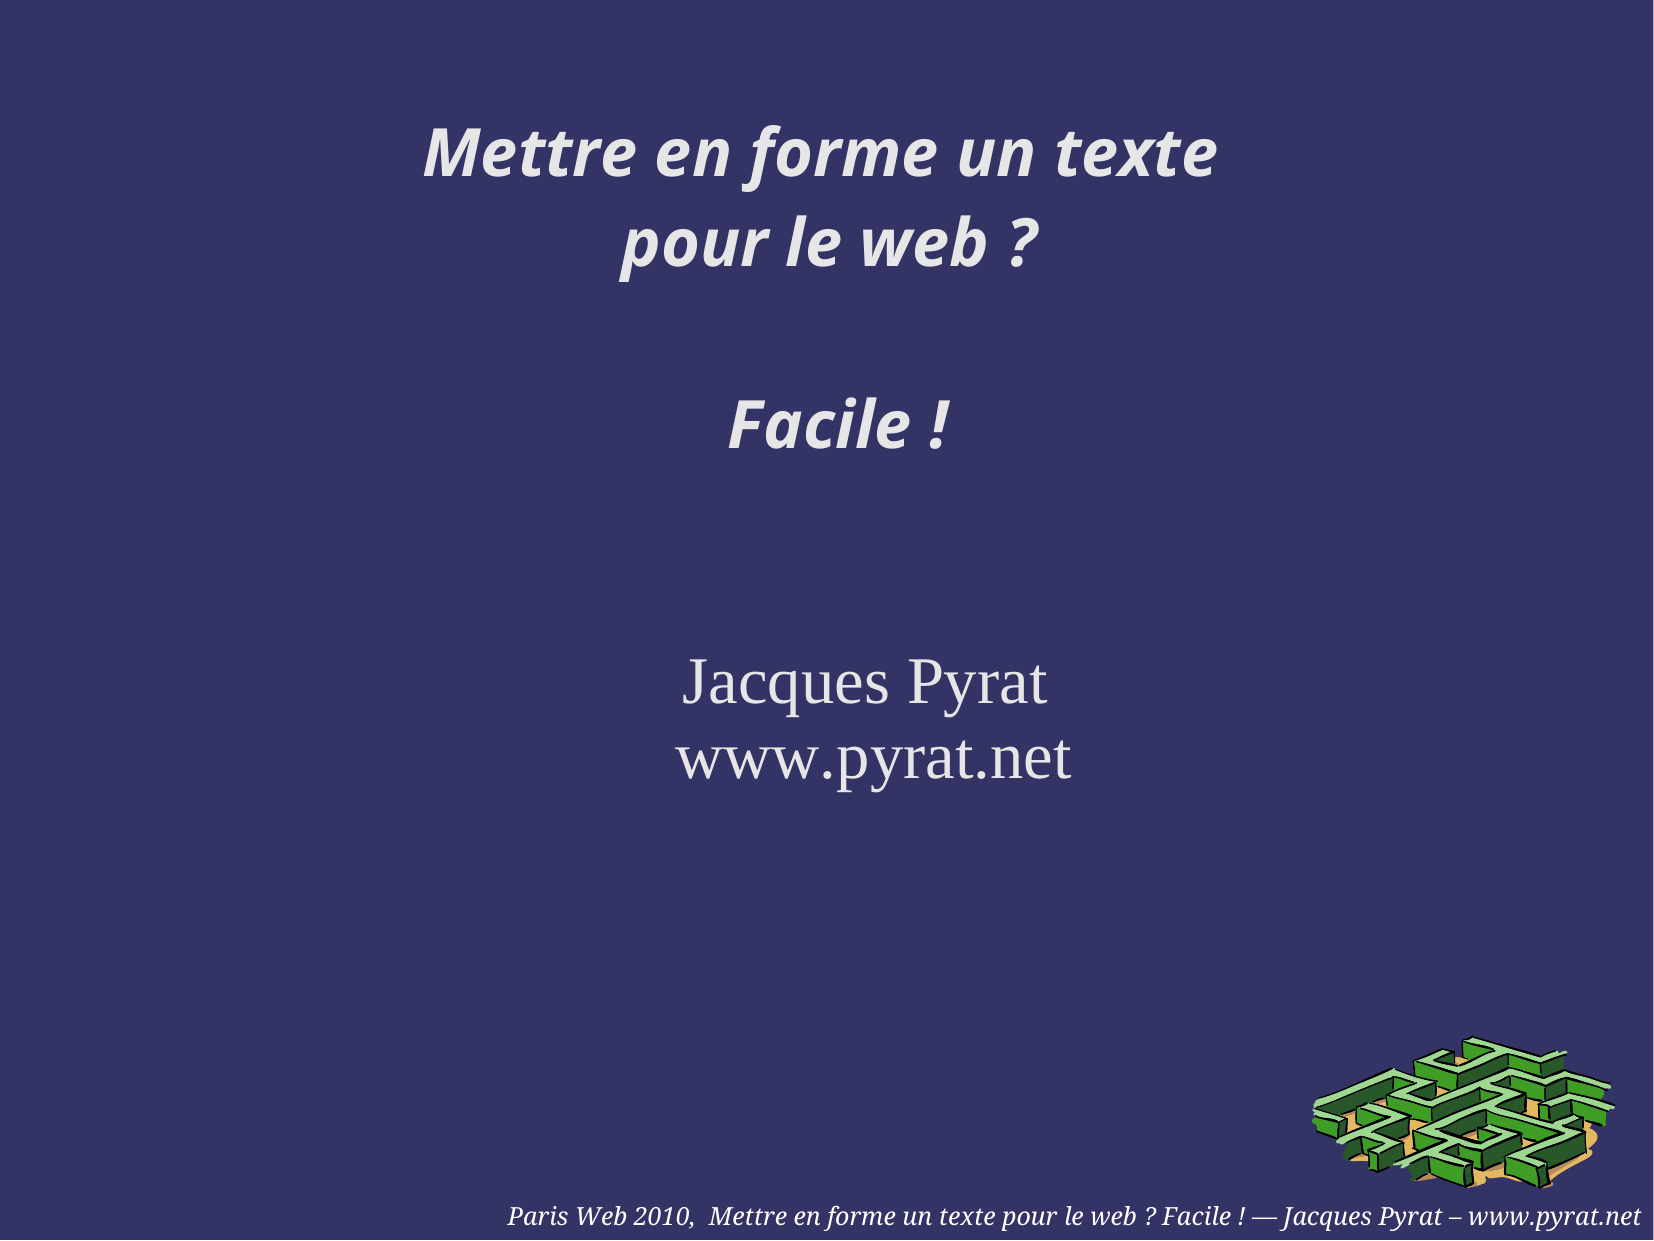

# Mettre en forme un texte pour le web ? Facile !
Jacques Pyrat
www.pyrat.net